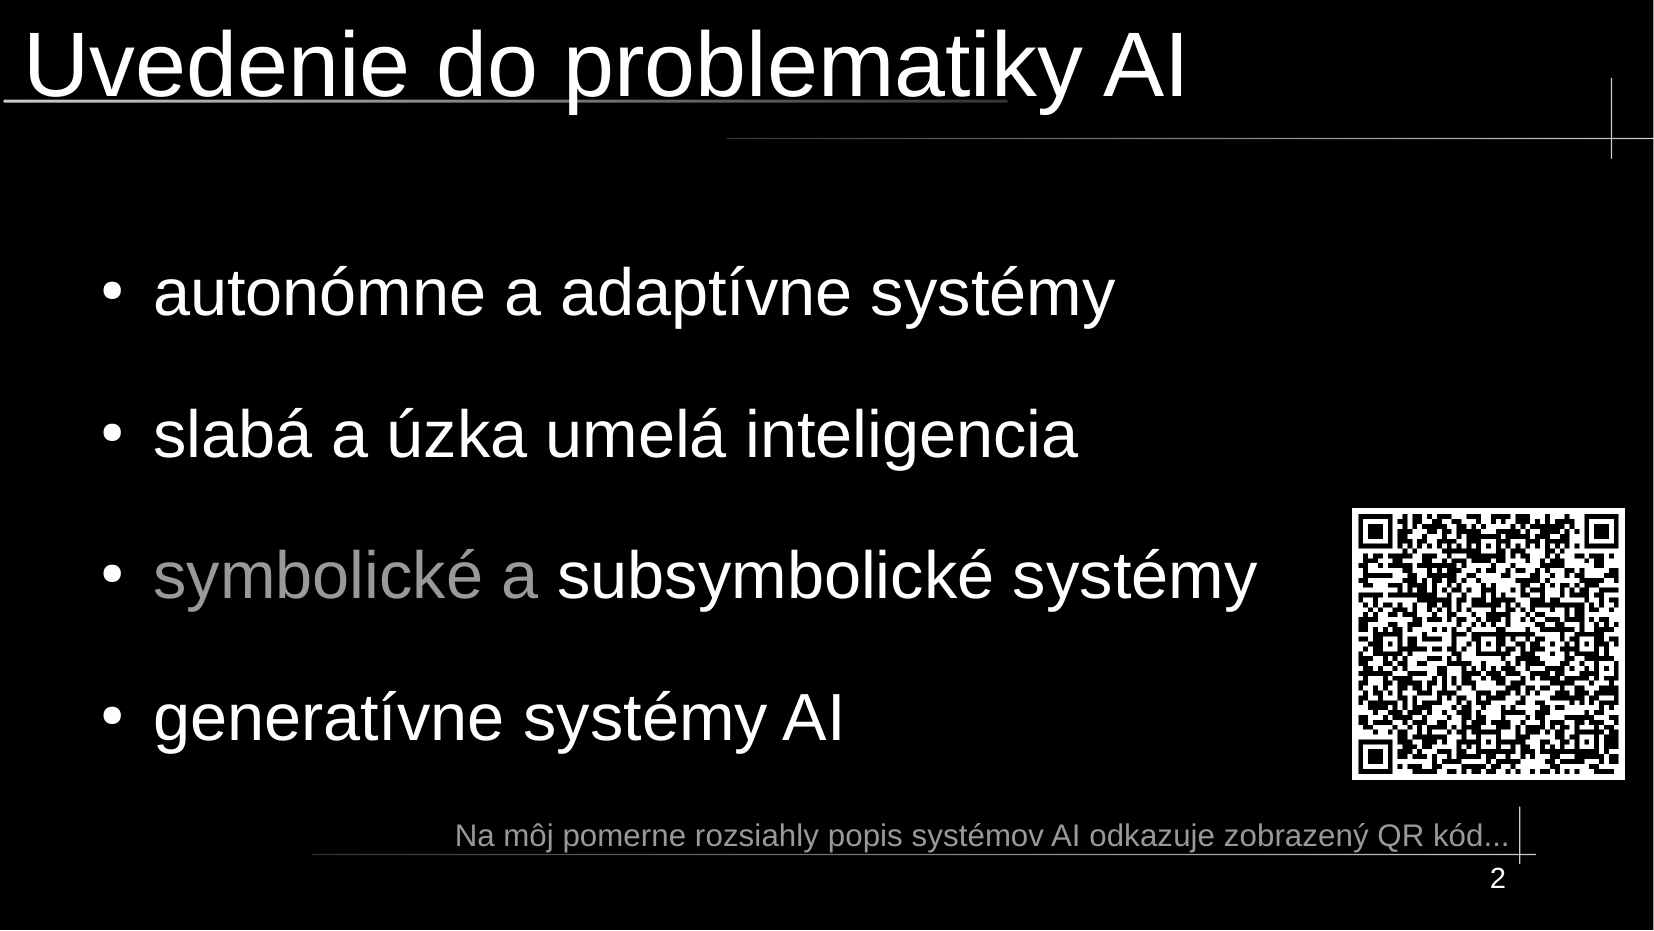

# Uvedenie do problematiky AI
autonómne a adaptívne systémy
slabá a úzka umelá inteligencia
symbolické a subsymbolické systémy
generatívne systémy AI
Na môj pomerne rozsiahly popis systémov AI odkazuje zobrazený QR kód...
2